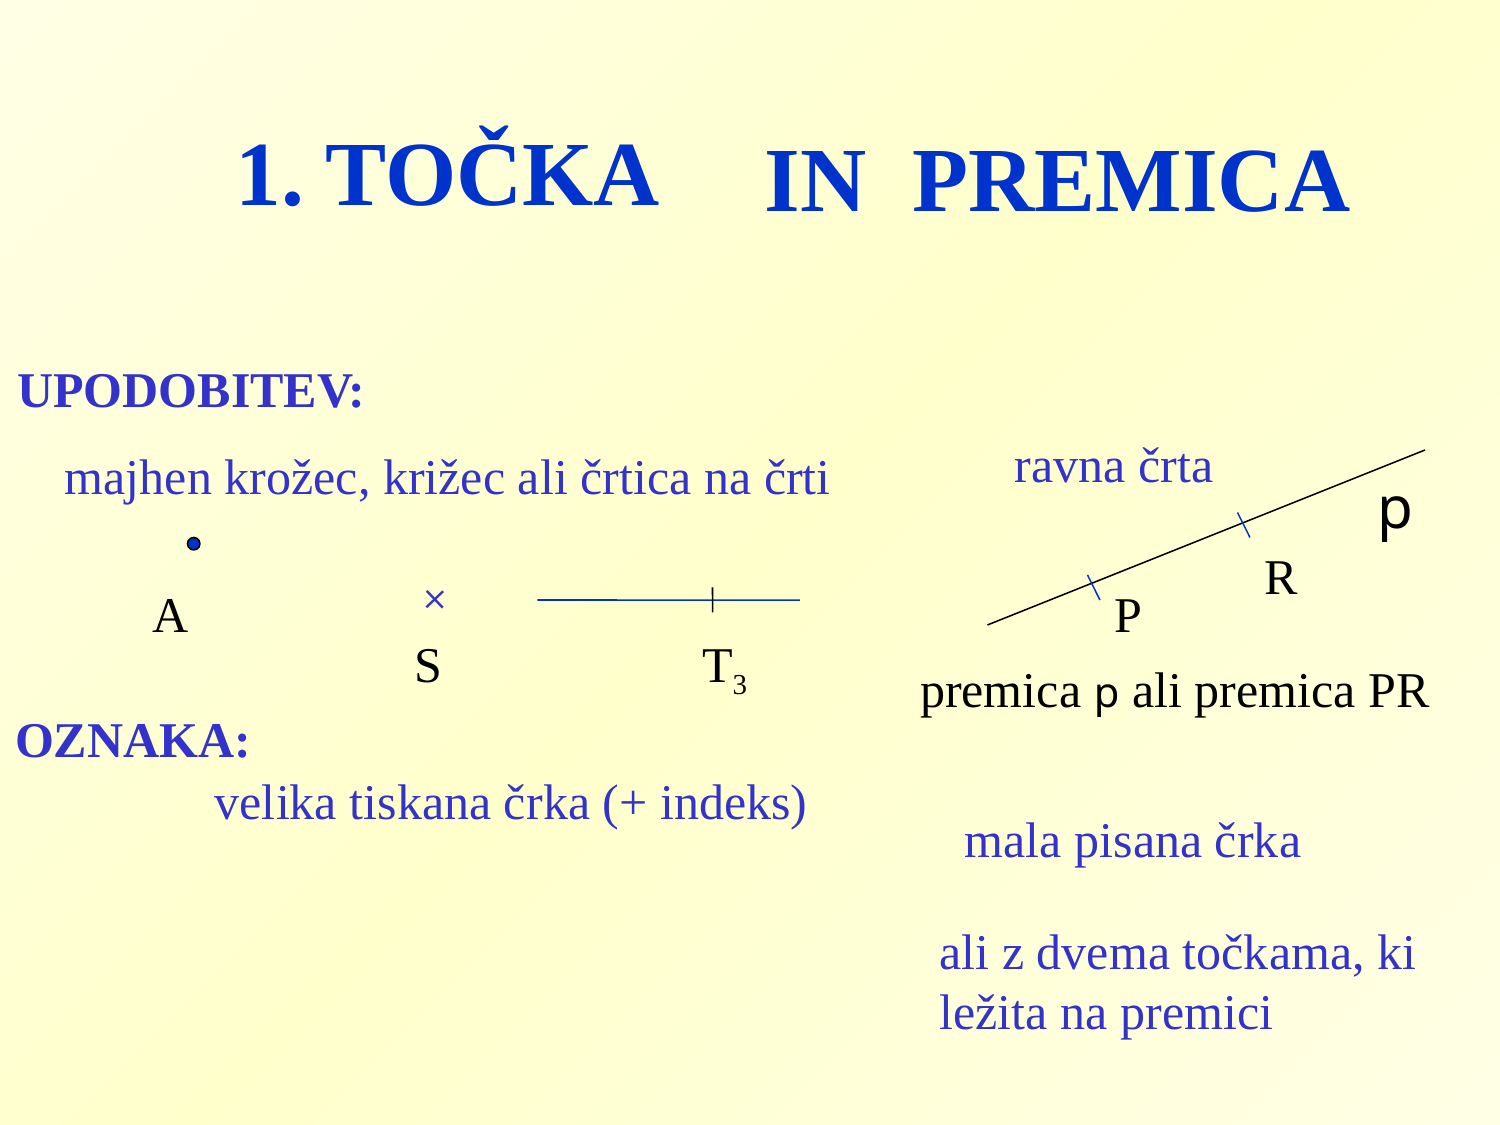

1. TOČKA
IN PREMICA
UPODOBITEV:
ravna črta
majhen krožec, križec ali črtica na črti
p
R
+
A
P
S
T3
premica p ali premica PR
OZNAKA:
velika tiskana črka (+ indeks)
mala pisana črka
ali z dvema točkama, ki ležita na premici